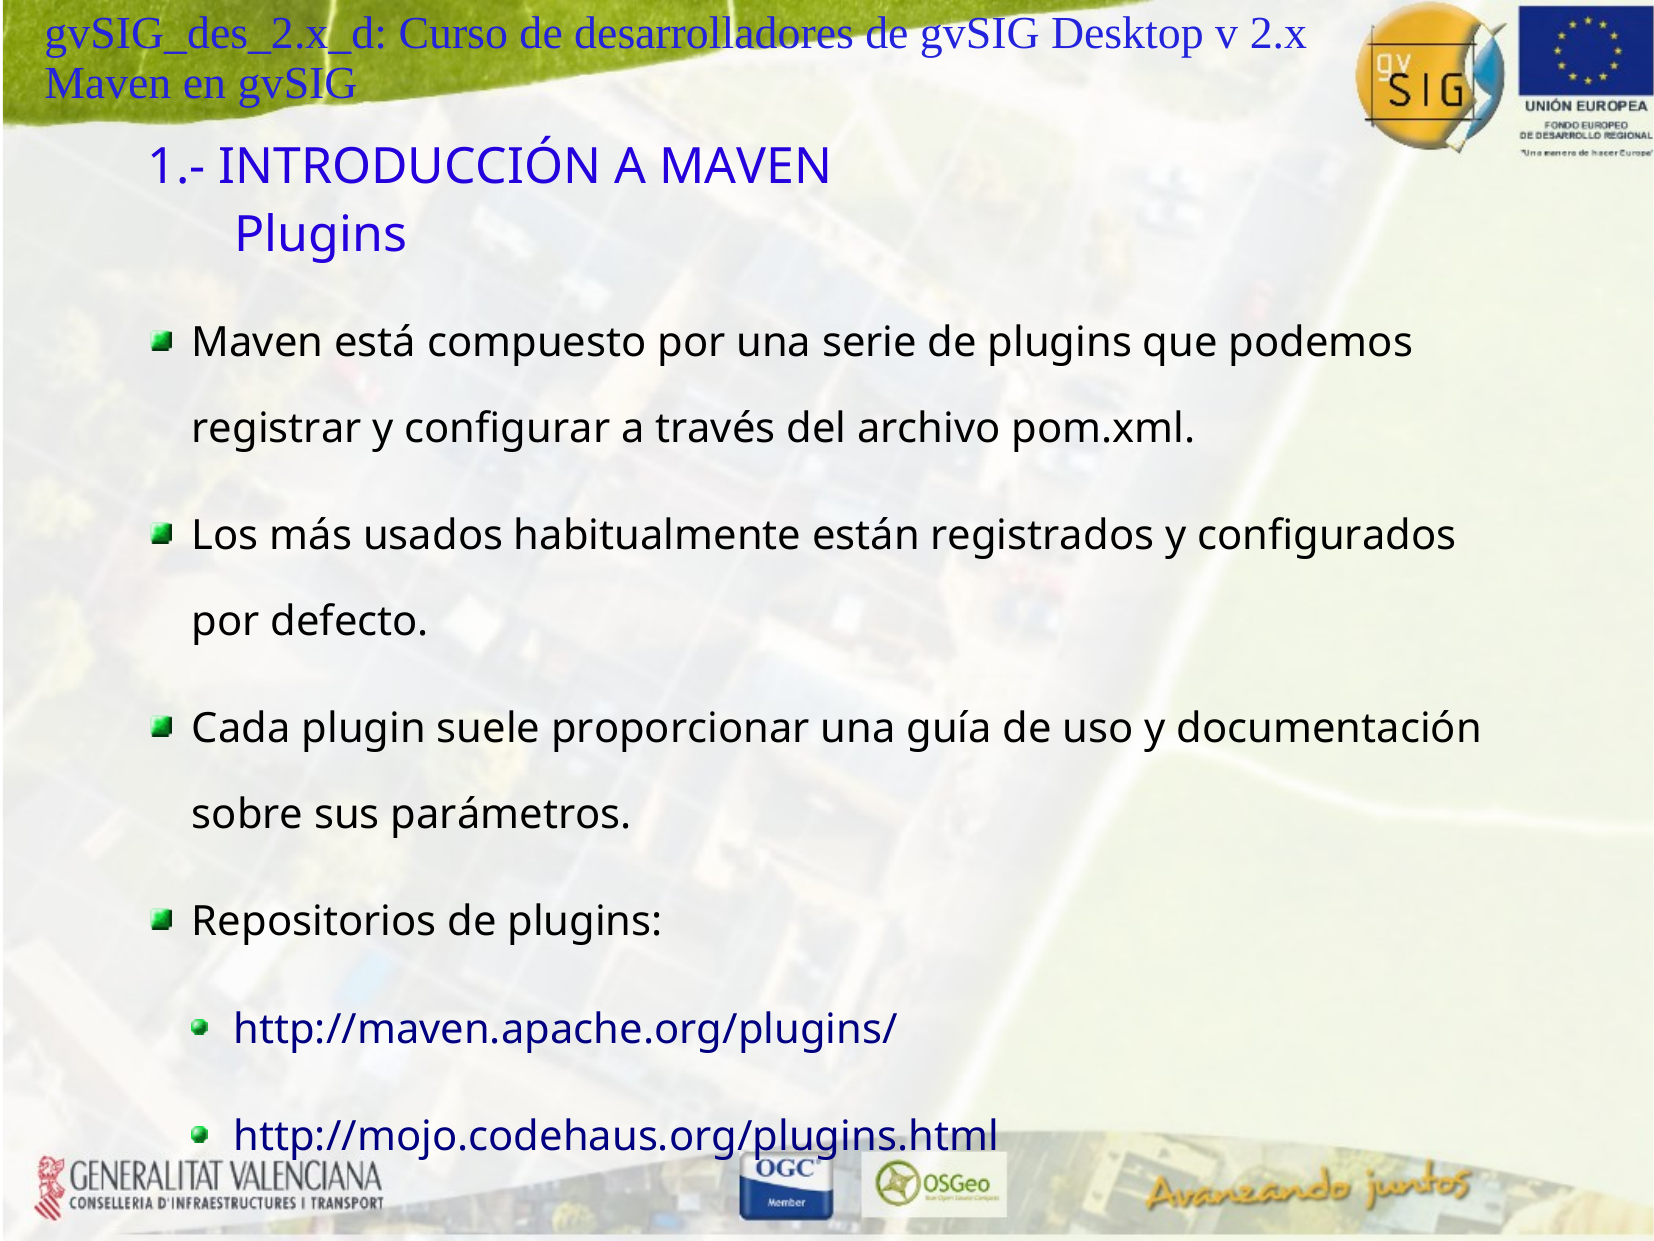

# 1.- INTRODUCCIÓN A MAVEN Plugins
Maven está compuesto por una serie de plugins que podemos registrar y configurar a través del archivo pom.xml.
Los más usados habitualmente están registrados y configurados por defecto.
Cada plugin suele proporcionar una guía de uso y documentación sobre sus parámetros.
Repositorios de plugins:
http://maven.apache.org/plugins/
http://mojo.codehaus.org/plugins.html